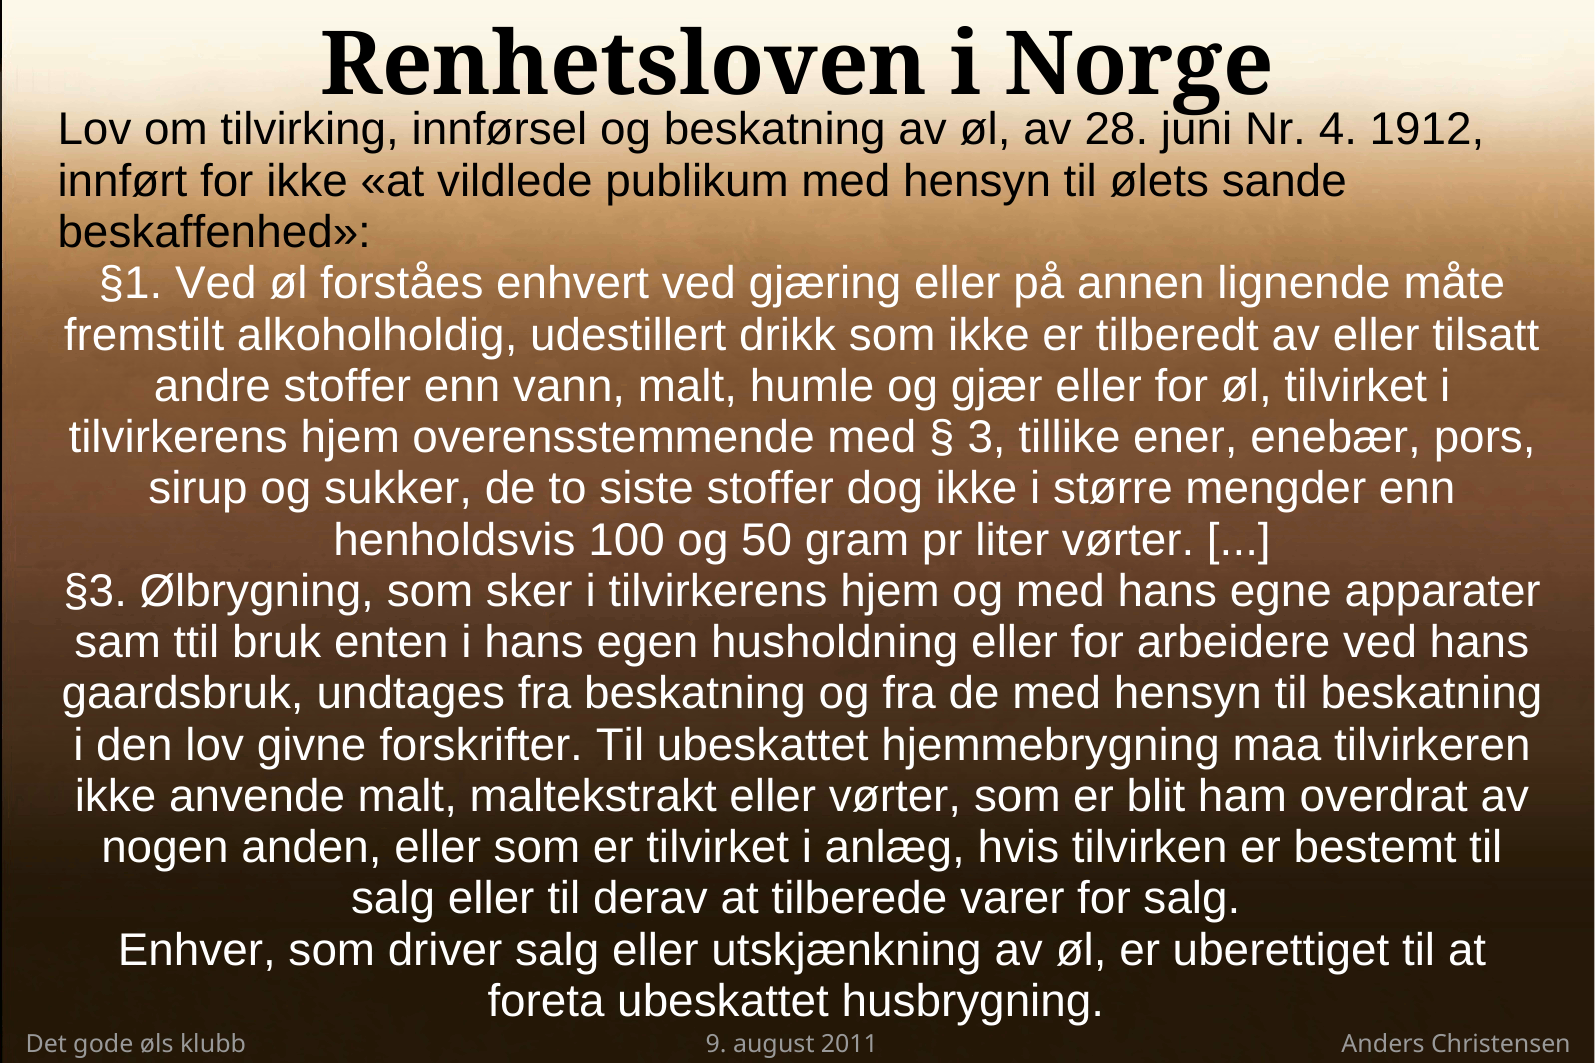

# Renhetsloven i Norge
Lov om tilvirking, innførsel og beskatning av øl, av 28. juni Nr. 4. 1912, innført for ikke «at vildlede publikum med hensyn til ølets sande beskaffenhed»:
§1. Ved øl forståes enhvert ved gjæring eller på annen lignende måte fremstilt alkoholholdig, udestillert drikk som ikke er tilberedt av eller tilsatt andre stoffer enn vann, malt, humle og gjær eller for øl, tilvirket i tilvirkerens hjem overensstemmende med § 3, tillike ener, enebær, pors, sirup og sukker, de to siste stoffer dog ikke i større mengder enn henholdsvis 100 og 50 gram pr liter vørter. [...]
§3. Ølbrygning, som sker i tilvirkerens hjem og med hans egne apparater sam ttil bruk enten i hans egen husholdning eller for arbeidere ved hans gaardsbruk, undtages fra beskatning og fra de med hensyn til beskatning i den lov givne forskrifter. Til ubeskattet hjemmebrygning maa tilvirkeren ikke anvende malt, maltekstrakt eller vørter, som er blit ham overdrat av nogen anden, eller som er tilvirket i anlæg, hvis tilvirken er bestemt til salg eller til derav at tilberede varer for salg.
Enhver, som driver salg eller utskjænkning av øl, er uberettiget til at foreta ubeskattet husbrygning.